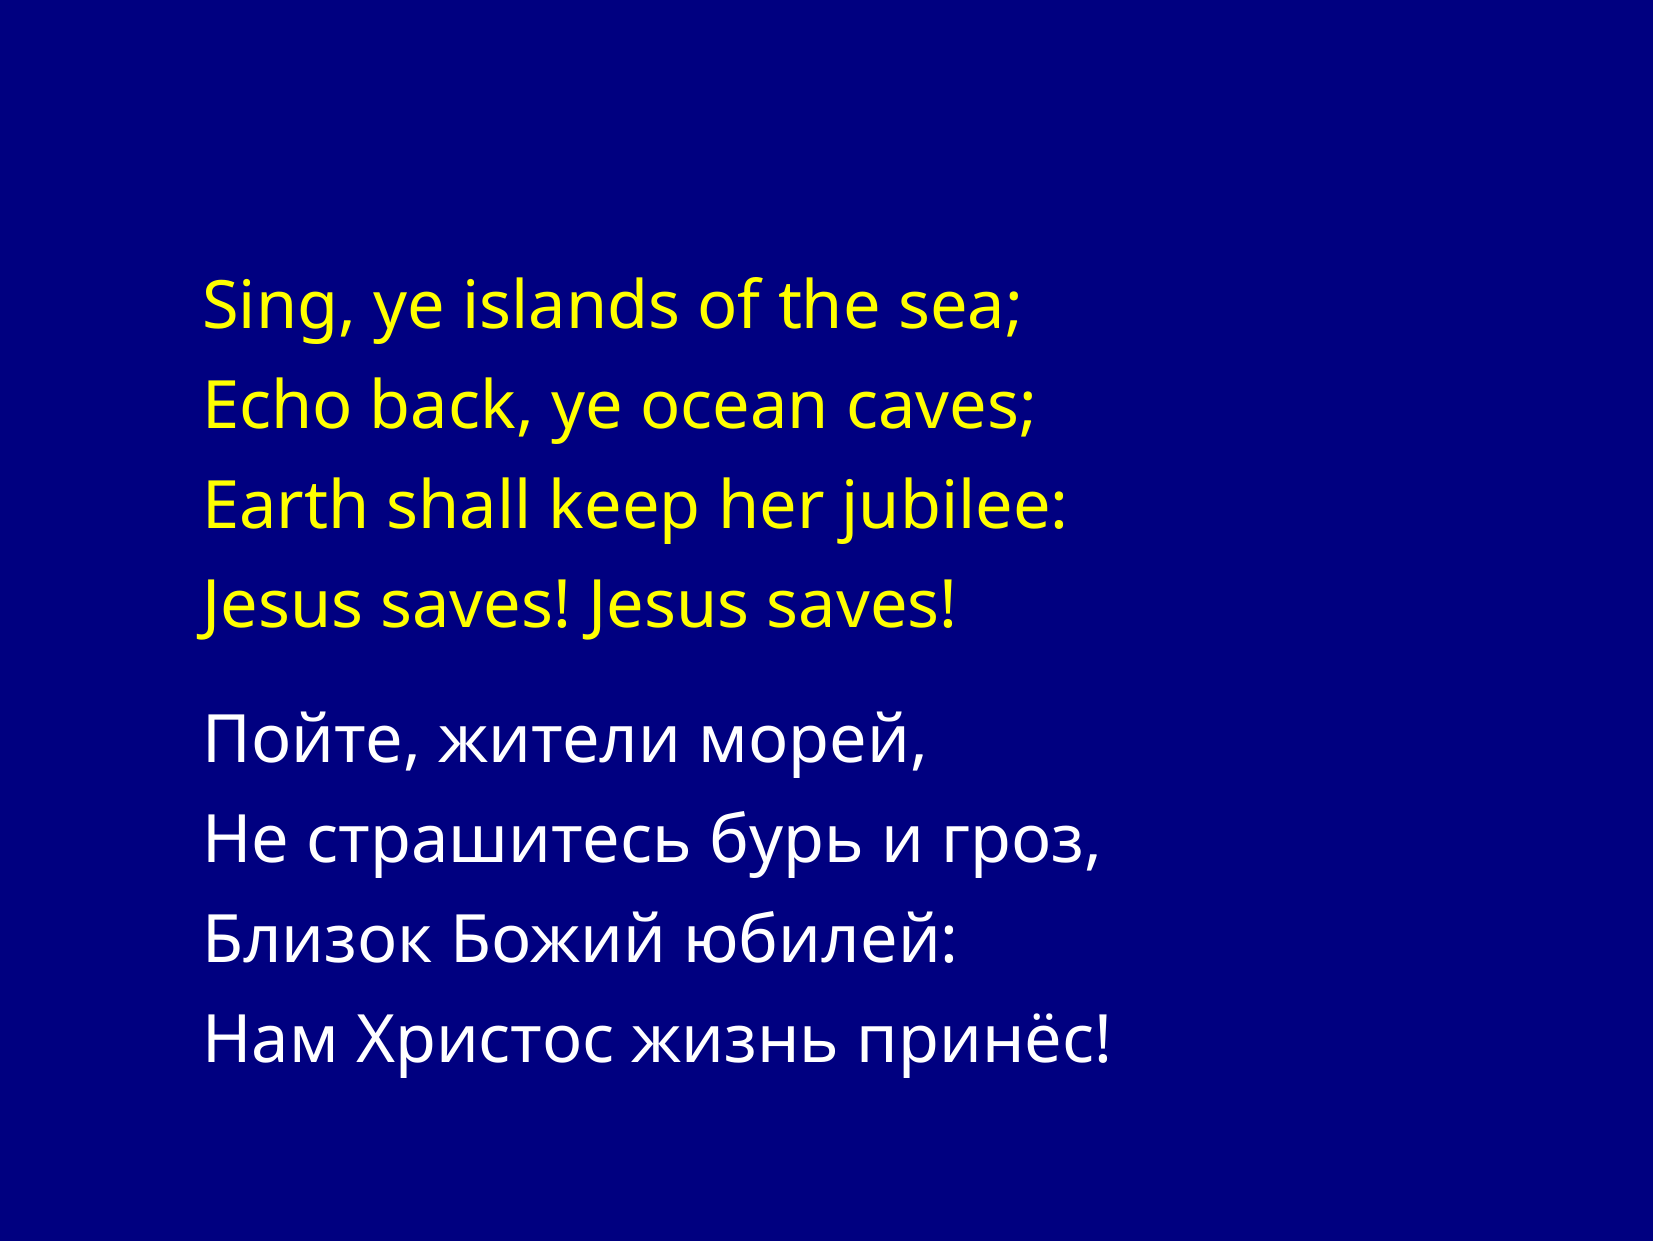

Sing, ye islands of the sea;
	Echo back, ye ocean caves;
	Earth shall keep her jubilee:
	Jesus saves! Jesus saves!
	Пойте, жители морей,
	Не страшитесь бурь и гроз,
	Близок Божий юбилей:
	Нам Христос жизнь принёс!